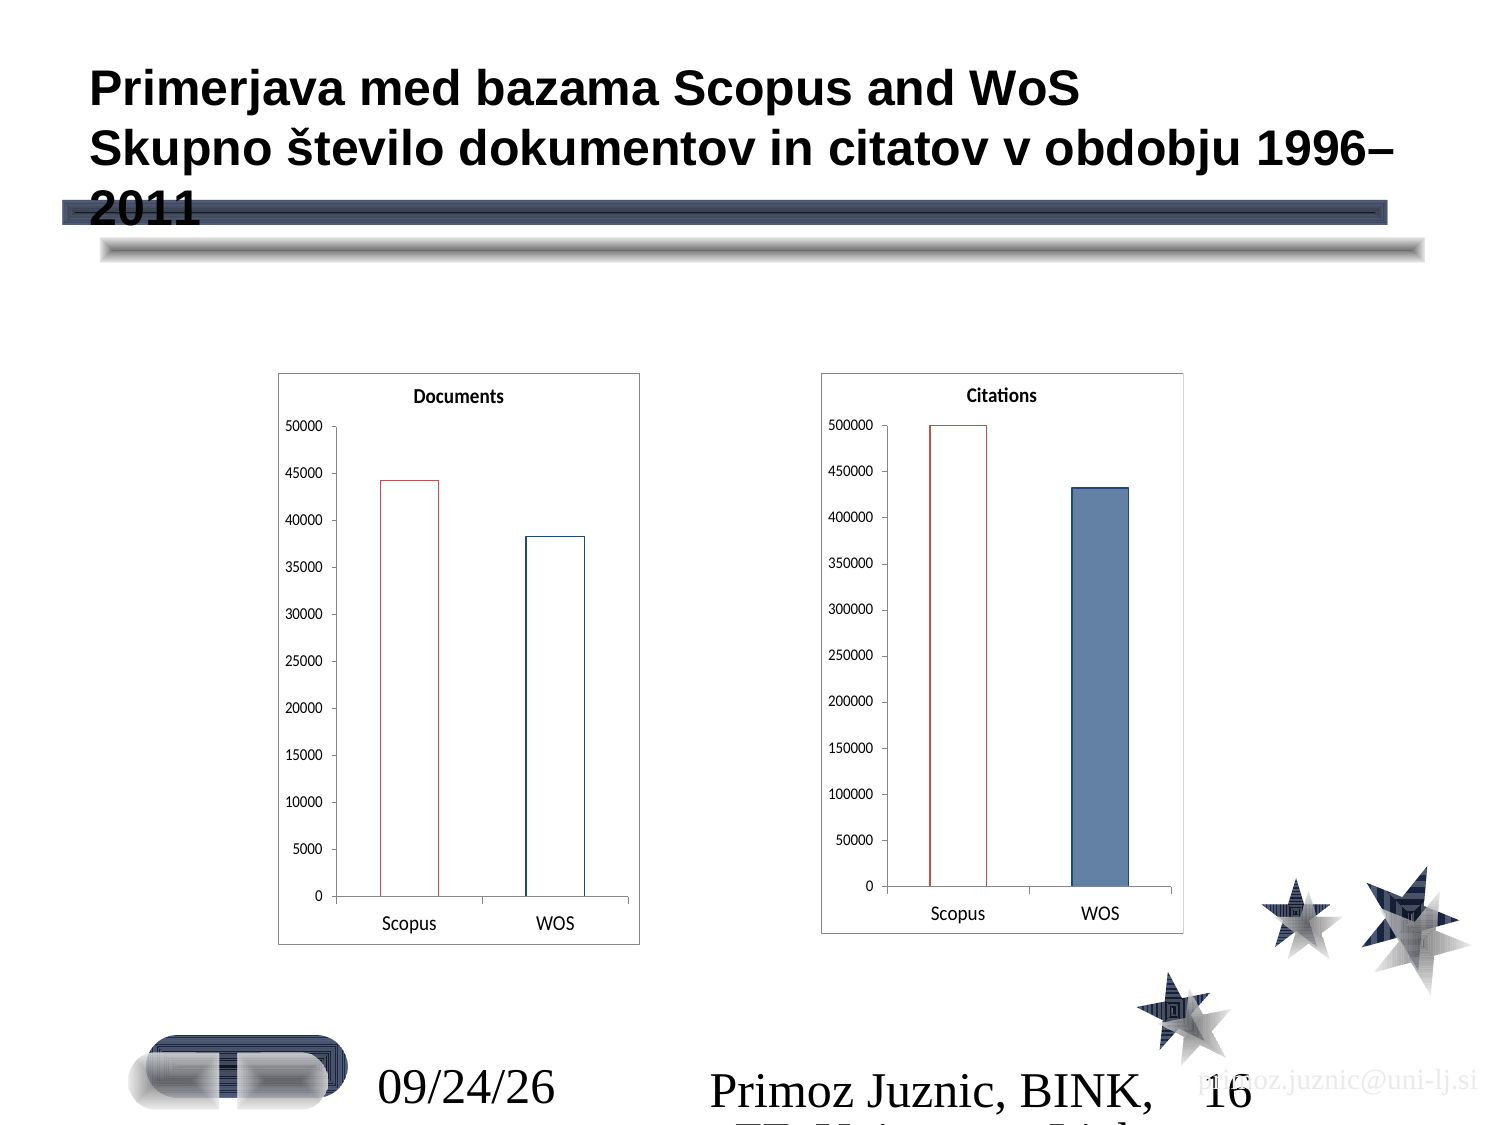

Primerjava med bazama Scopus and WoS
Skupno število dokumentov in citatov v obdobju 1996–2011
#
Primoz Juznic, BINK, FF, Univerza v Ljubljani
16